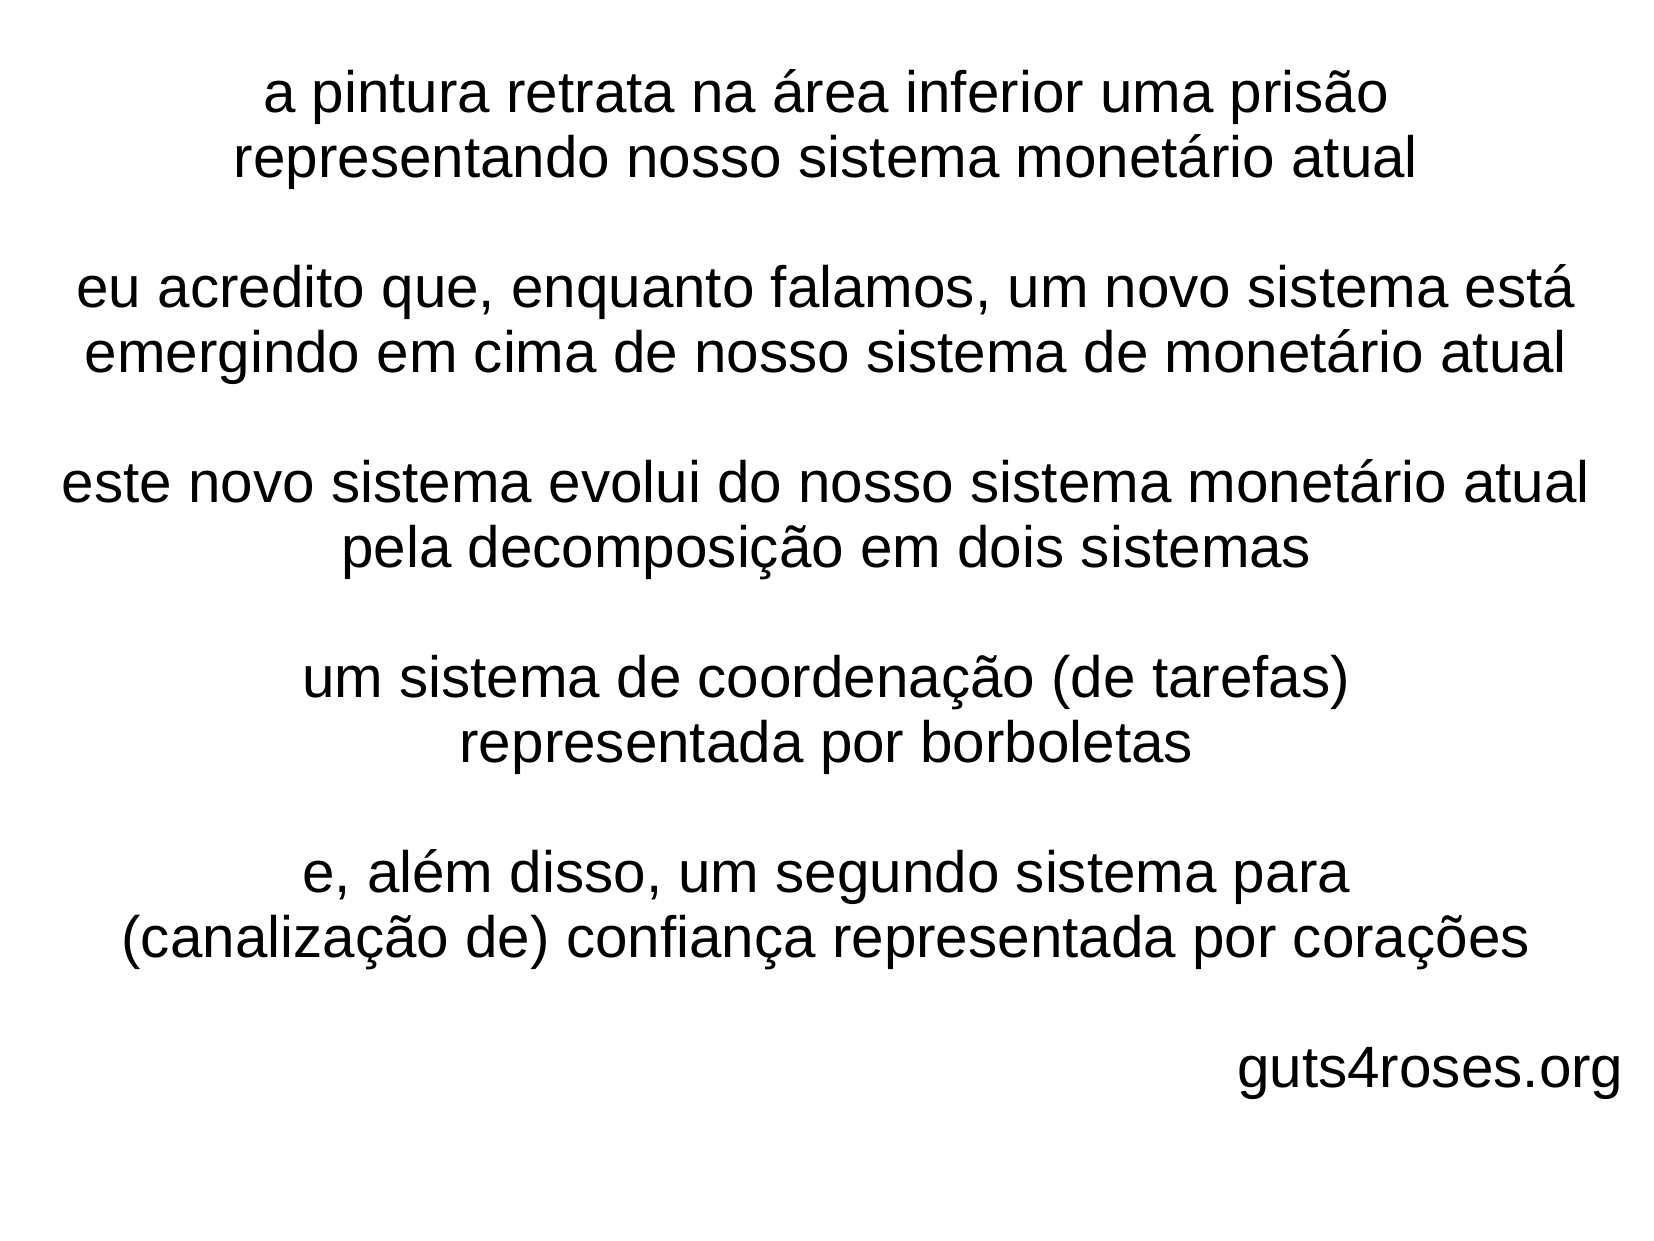

# a pintura retrata na área inferior uma prisão
representando nosso sistema monetário atual
eu acredito que, enquanto falamos, um novo sistema está emergindo em cima de nosso sistema de monetário atual
este novo sistema evolui do nosso sistema monetário atual pela decomposição em dois sistemas
um sistema de coordenação (de tarefas)
representada por borboletas
e, além disso, um segundo sistema para
(canalização de) confiança representada por corações
guts4roses.org